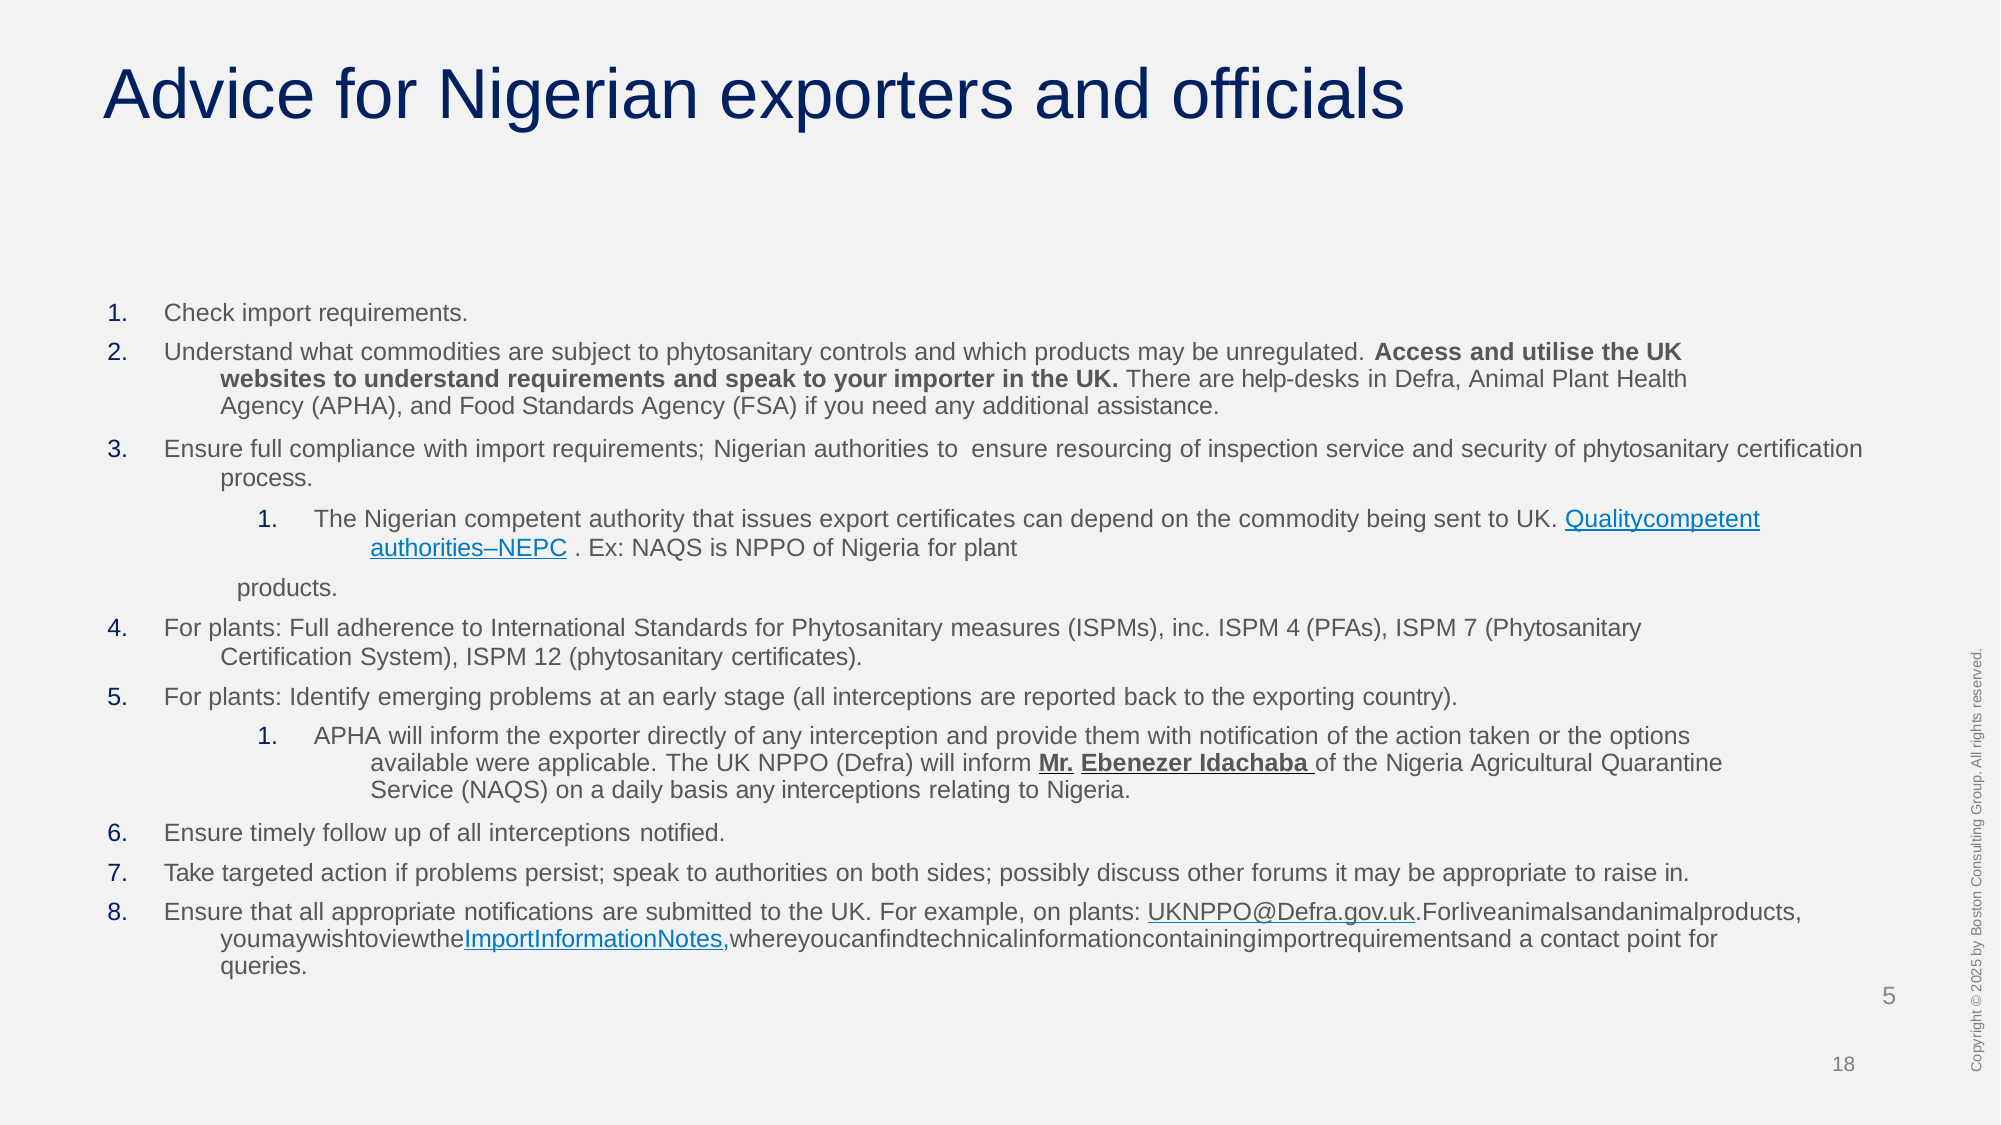

# Advice for Nigerian exporters and officials
Check import requirements.
Understand what commodities are subject to phytosanitary controls and which products may be unregulated. Access and utilise the UK websites to understand requirements and speak to your importer in the UK. There are help-desks in Defra, Animal Plant Health Agency (APHA), and Food Standards Agency (FSA) if you need any additional assistance.
Ensure full compliance with import requirements; Nigerian authorities to ensure resourcing of inspection service and security of phytosanitary certification process.
The Nigerian competent authority that issues export certificates can depend on the commodity being sent to UK. Qualitycompetentauthorities–NEPC . Ex: NAQS is NPPO of Nigeria for plant
products.
For plants: Full adherence to International Standards for Phytosanitary measures (ISPMs), inc. ISPM 4 (PFAs), ISPM 7 (Phytosanitary Certification System), ISPM 12 (phytosanitary certificates).
For plants: Identify emerging problems at an early stage (all interceptions are reported back to the exporting country).
APHA will inform the exporter directly of any interception and provide them with notification of the action taken or the options available were applicable. The UK NPPO (Defra) will inform Mr. Ebenezer Idachaba of the Nigeria Agricultural Quarantine Service (NAQS) on a daily basis any interceptions relating to Nigeria.
Ensure timely follow up of all interceptions notified.
Take targeted action if problems persist; speak to authorities on both sides; possibly discuss other forums it may be appropriate to raise in.
Ensure that all appropriate notifications are submitted to the UK. For example, on plants: UKNPPO@Defra.gov.uk.Forliveanimalsandanimalproducts,youmaywishtoviewtheImportInformationNotes,whereyoucanfindtechnicalinformationcontainingimportrequirementsand a contact point for queries.
5